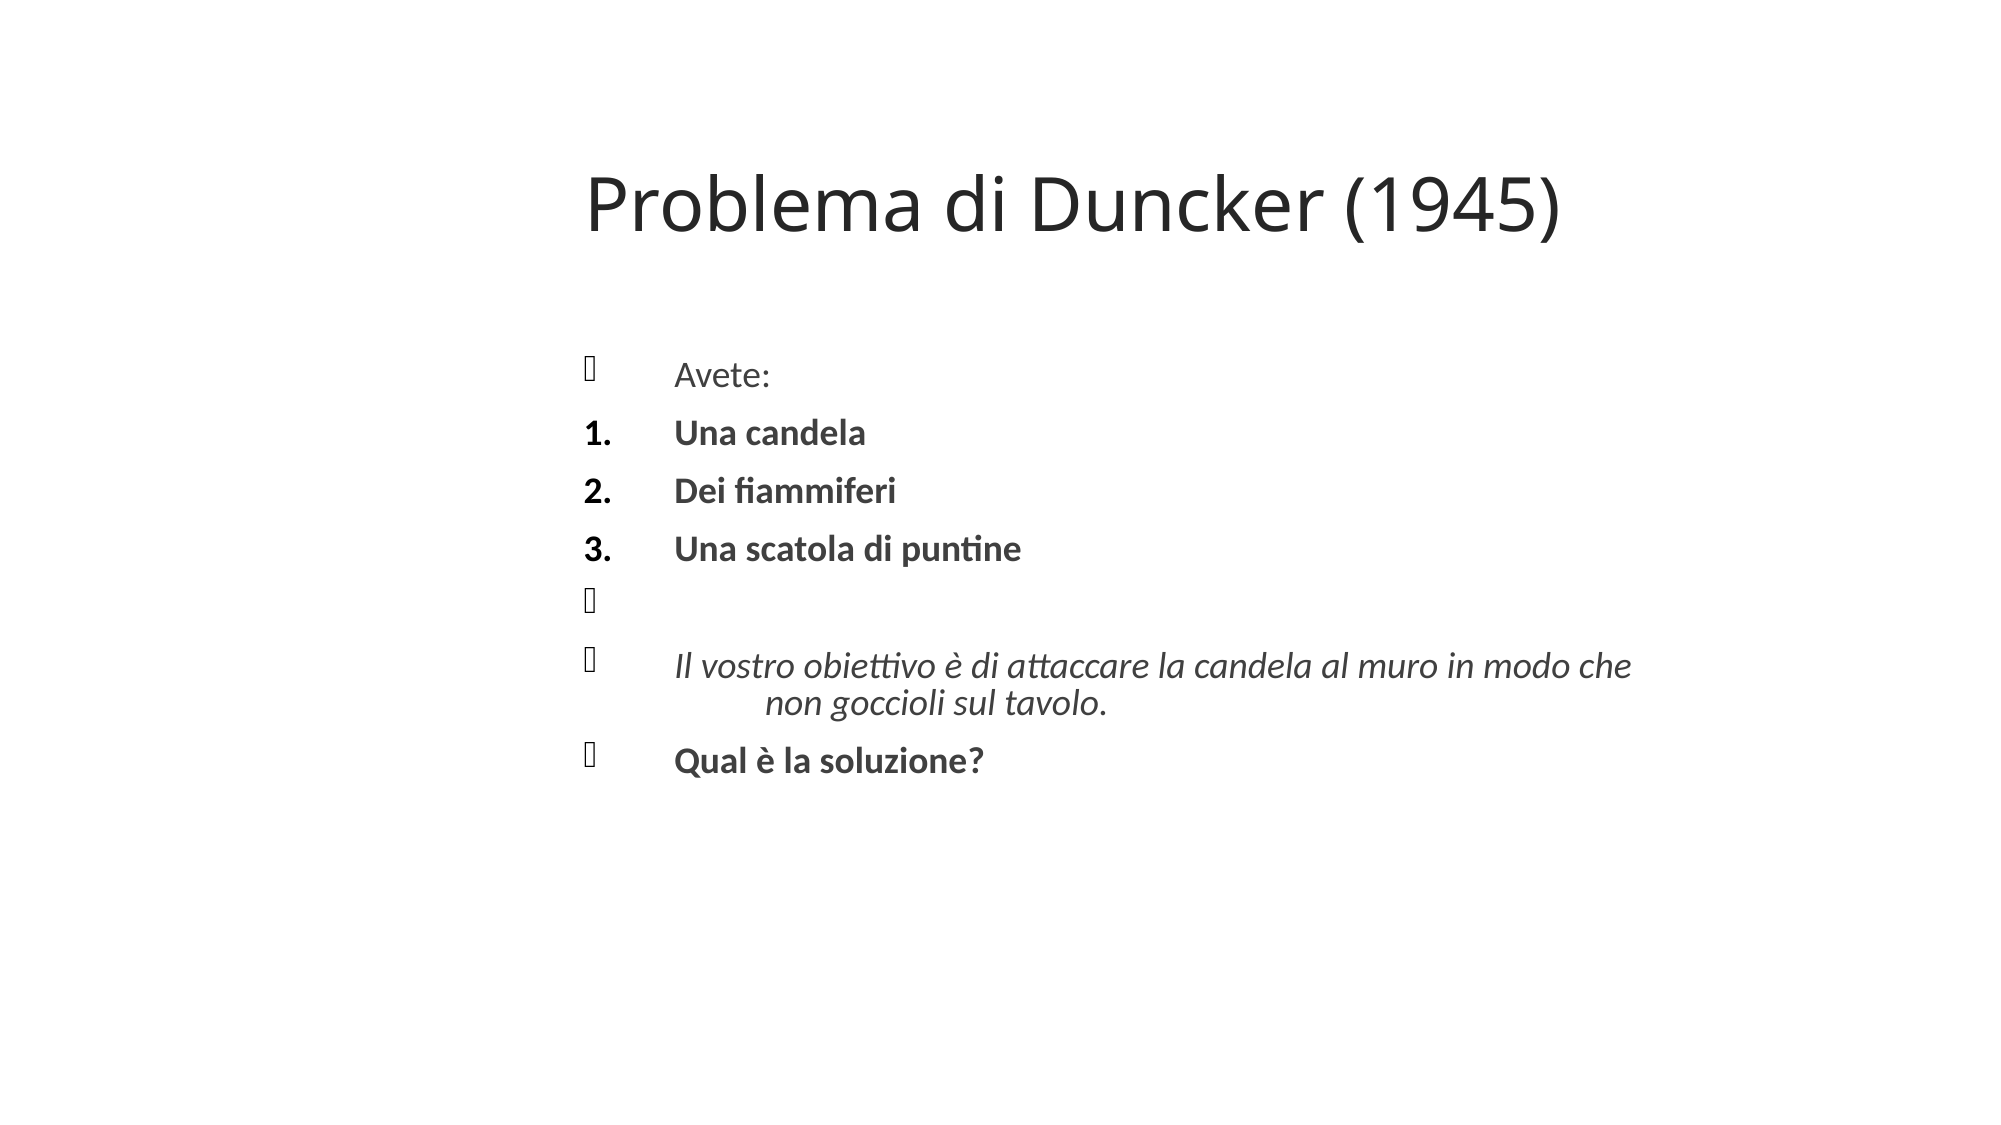

# Problema di Duncker (1945)
Avete:
Una candela
Dei fiammiferi
Una scatola di puntine
Il vostro obiettivo è di attaccare la candela al muro in modo che non goccioli sul tavolo.
Qual è la soluzione?